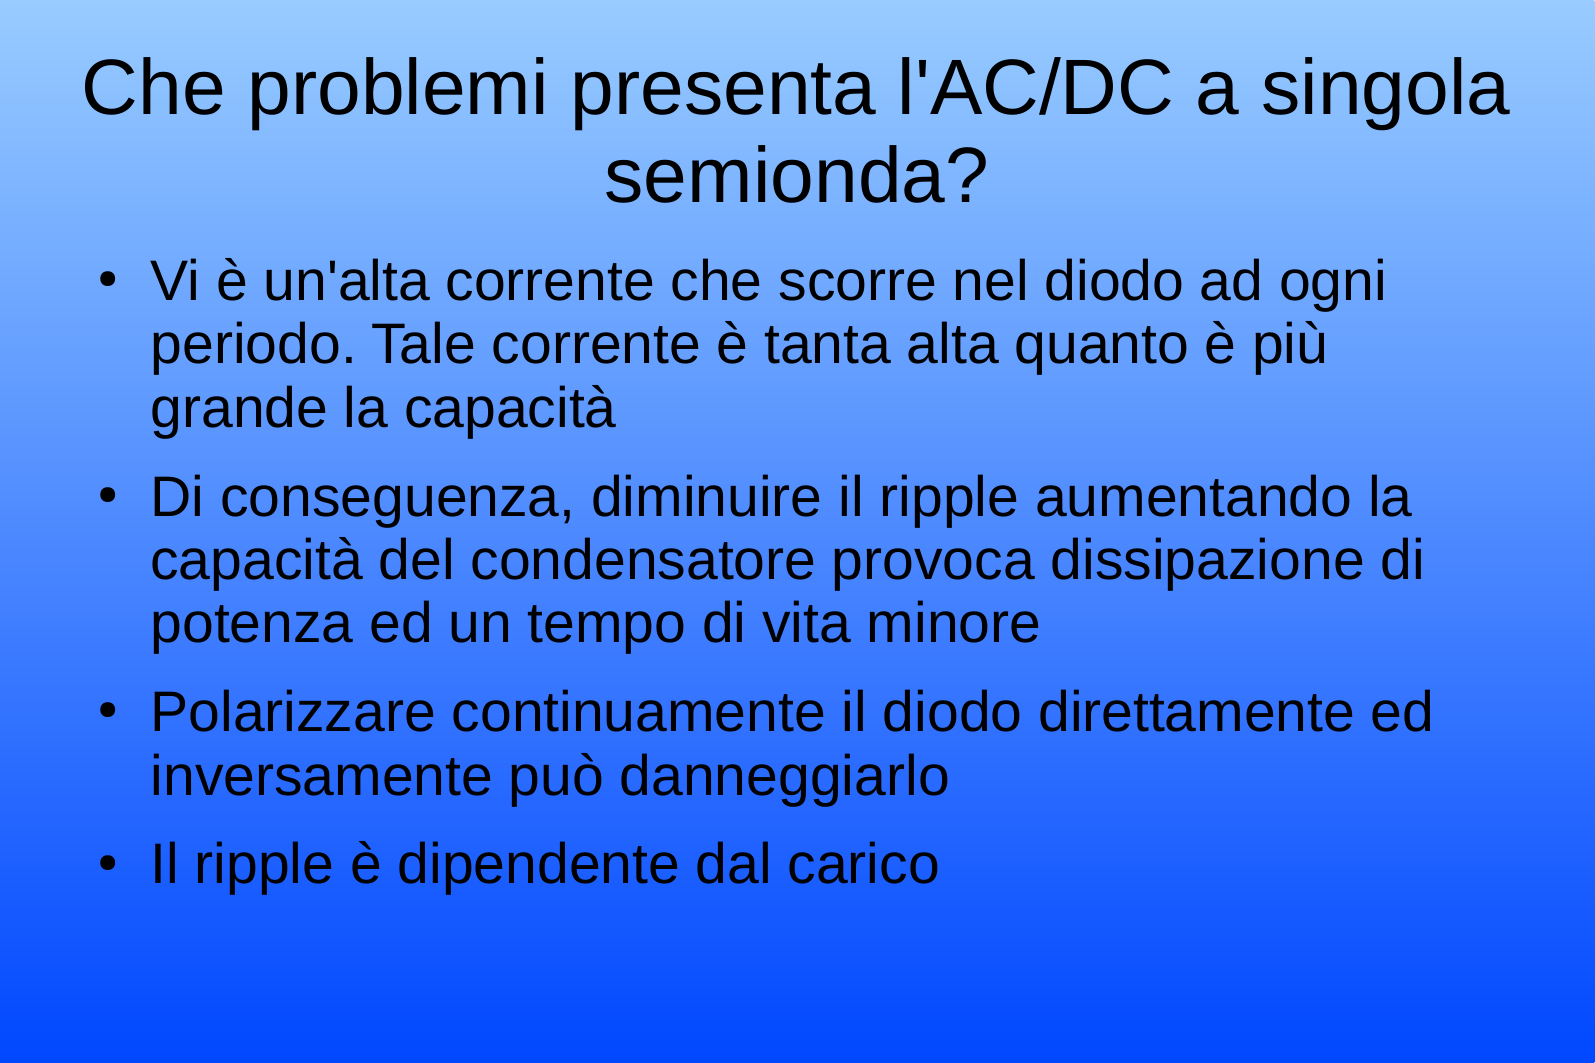

# Che problemi presenta l'AC/DC a singola semionda?
Vi è un'alta corrente che scorre nel diodo ad ogni periodo. Tale corrente è tanta alta quanto è più grande la capacità
Di conseguenza, diminuire il ripple aumentando la capacità del condensatore provoca dissipazione di potenza ed un tempo di vita minore
Polarizzare continuamente il diodo direttamente ed inversamente può danneggiarlo
Il ripple è dipendente dal carico